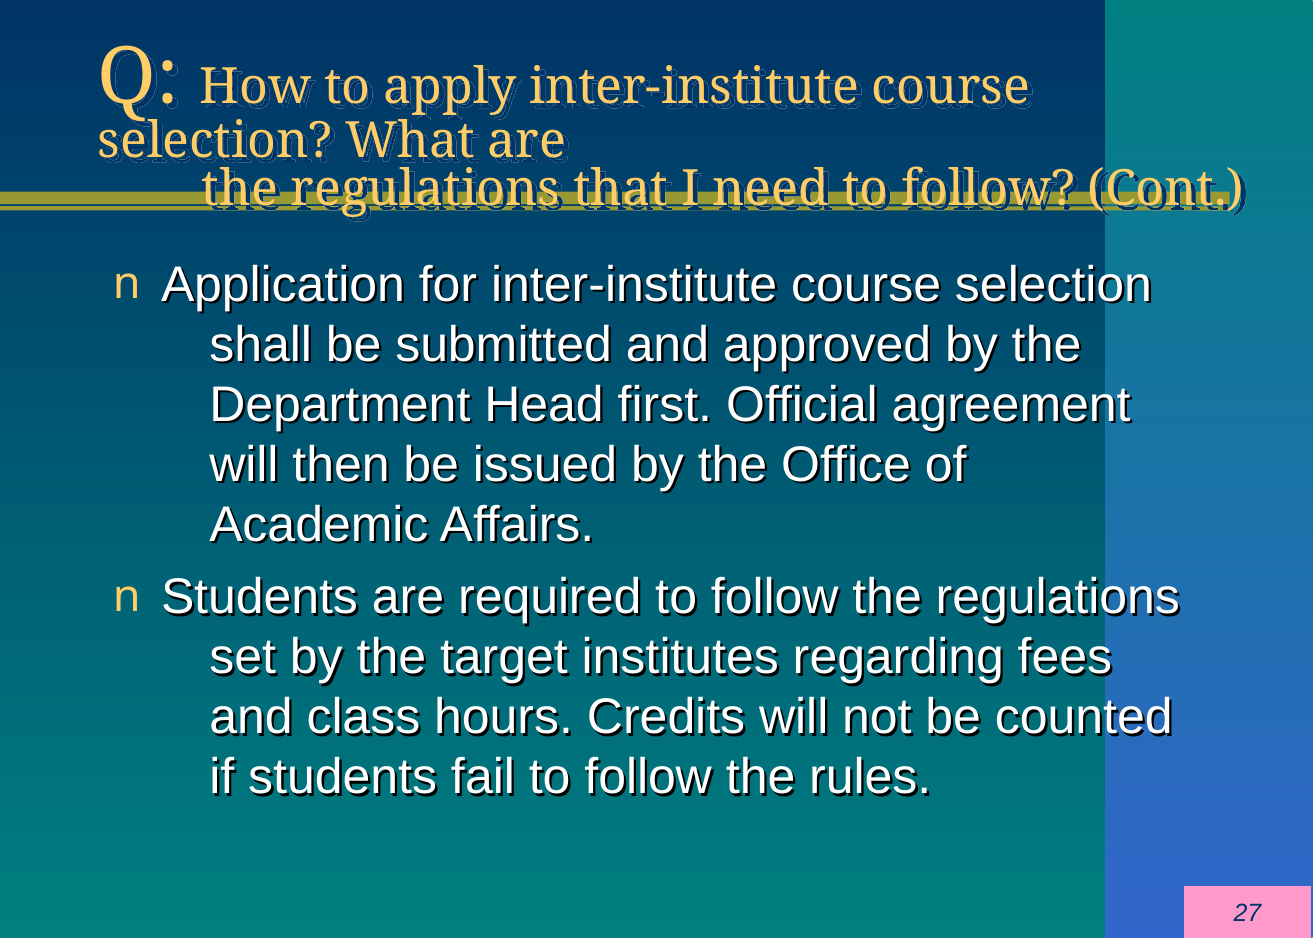

# Q: How to apply inter-institute course selection? What are the regulations that I need to follow? (Cont.)
Application for inter-institute course selection shall be submitted and approved by the Department Head first. Official agreement will then be issued by the Office of Academic Affairs.
Students are required to follow the regulations set by the target institutes regarding fees and class hours. Credits will not be counted if students fail to follow the rules.
27